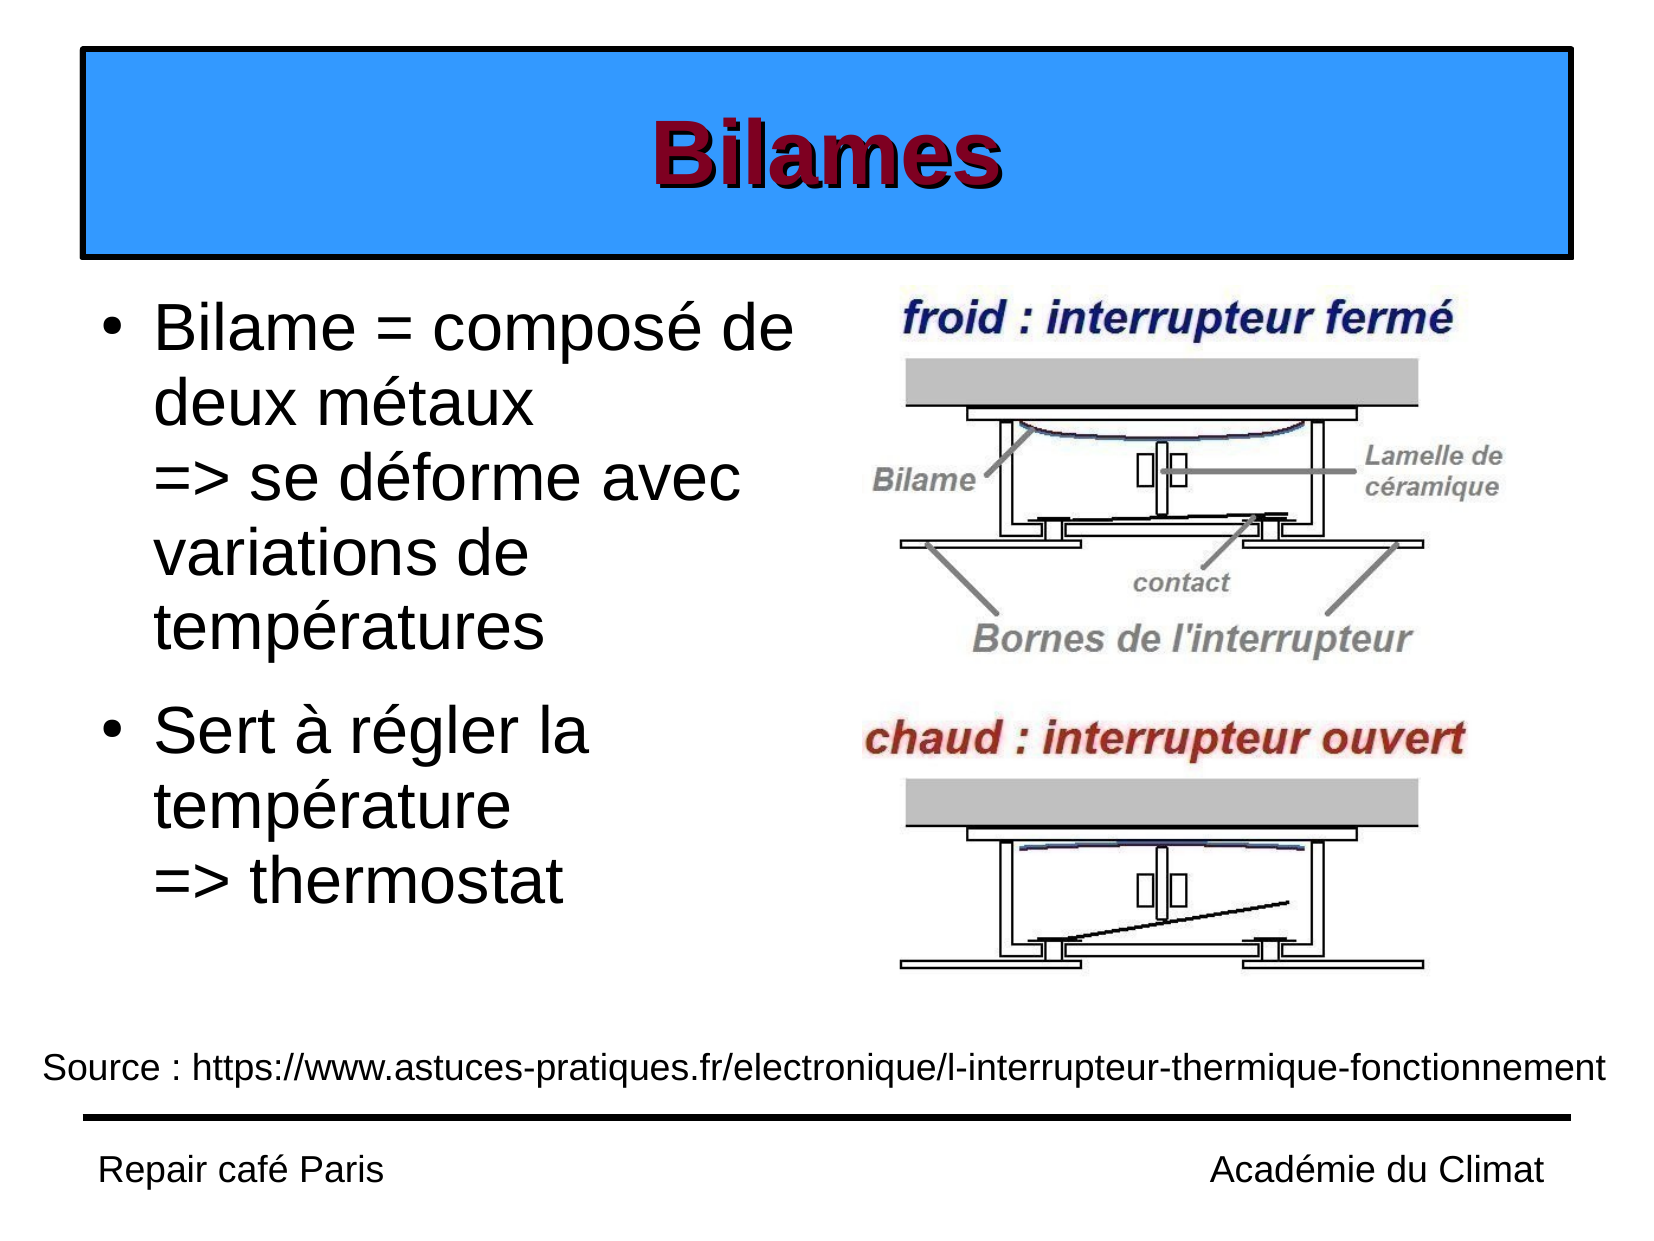

# Bilames
Bilame = composé de deux métaux
=> se déforme avec variations de températures
Sert à régler la température
=> thermostat
Source : https://www.astuces-pratiques.fr/electronique/l-interrupteur-thermique-fonctionnement
Repair café Paris	Académie du Climat